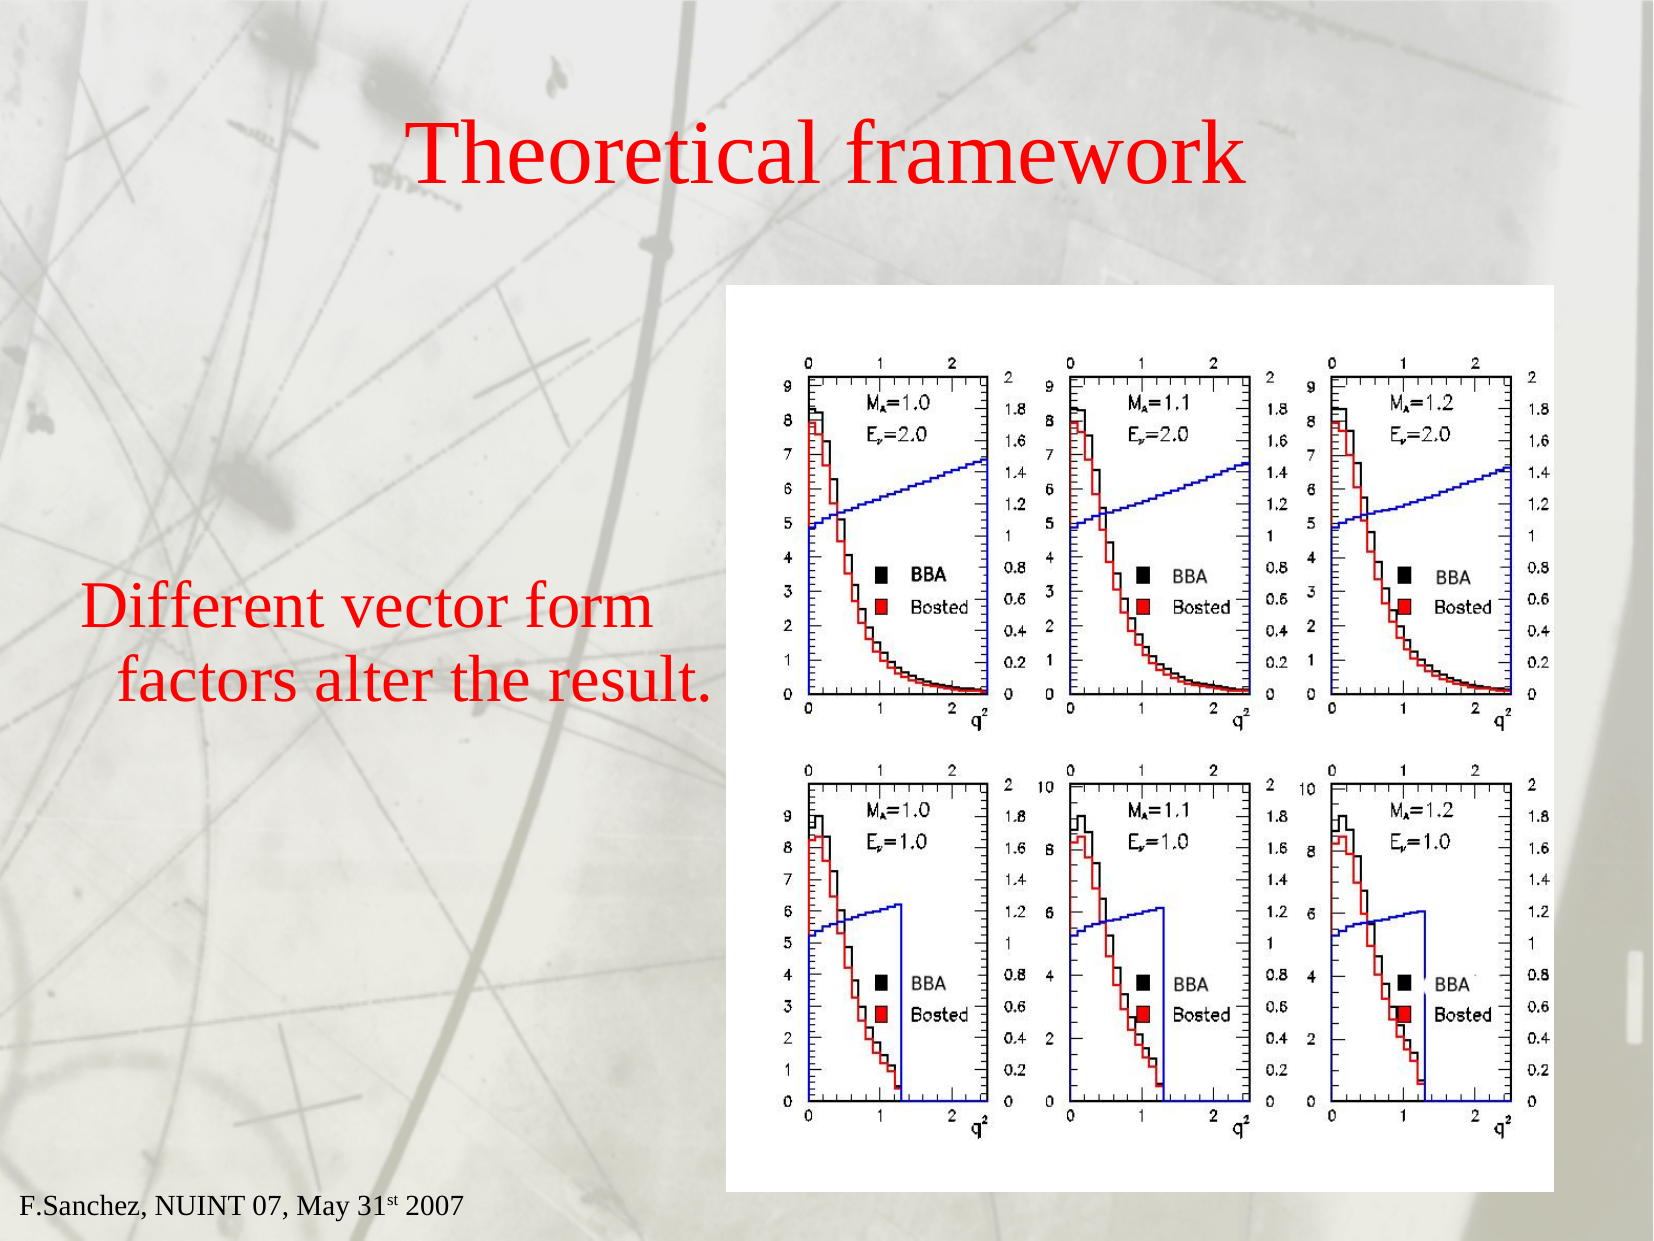

# Theoretical framework
 Different vector form factors alter the result.